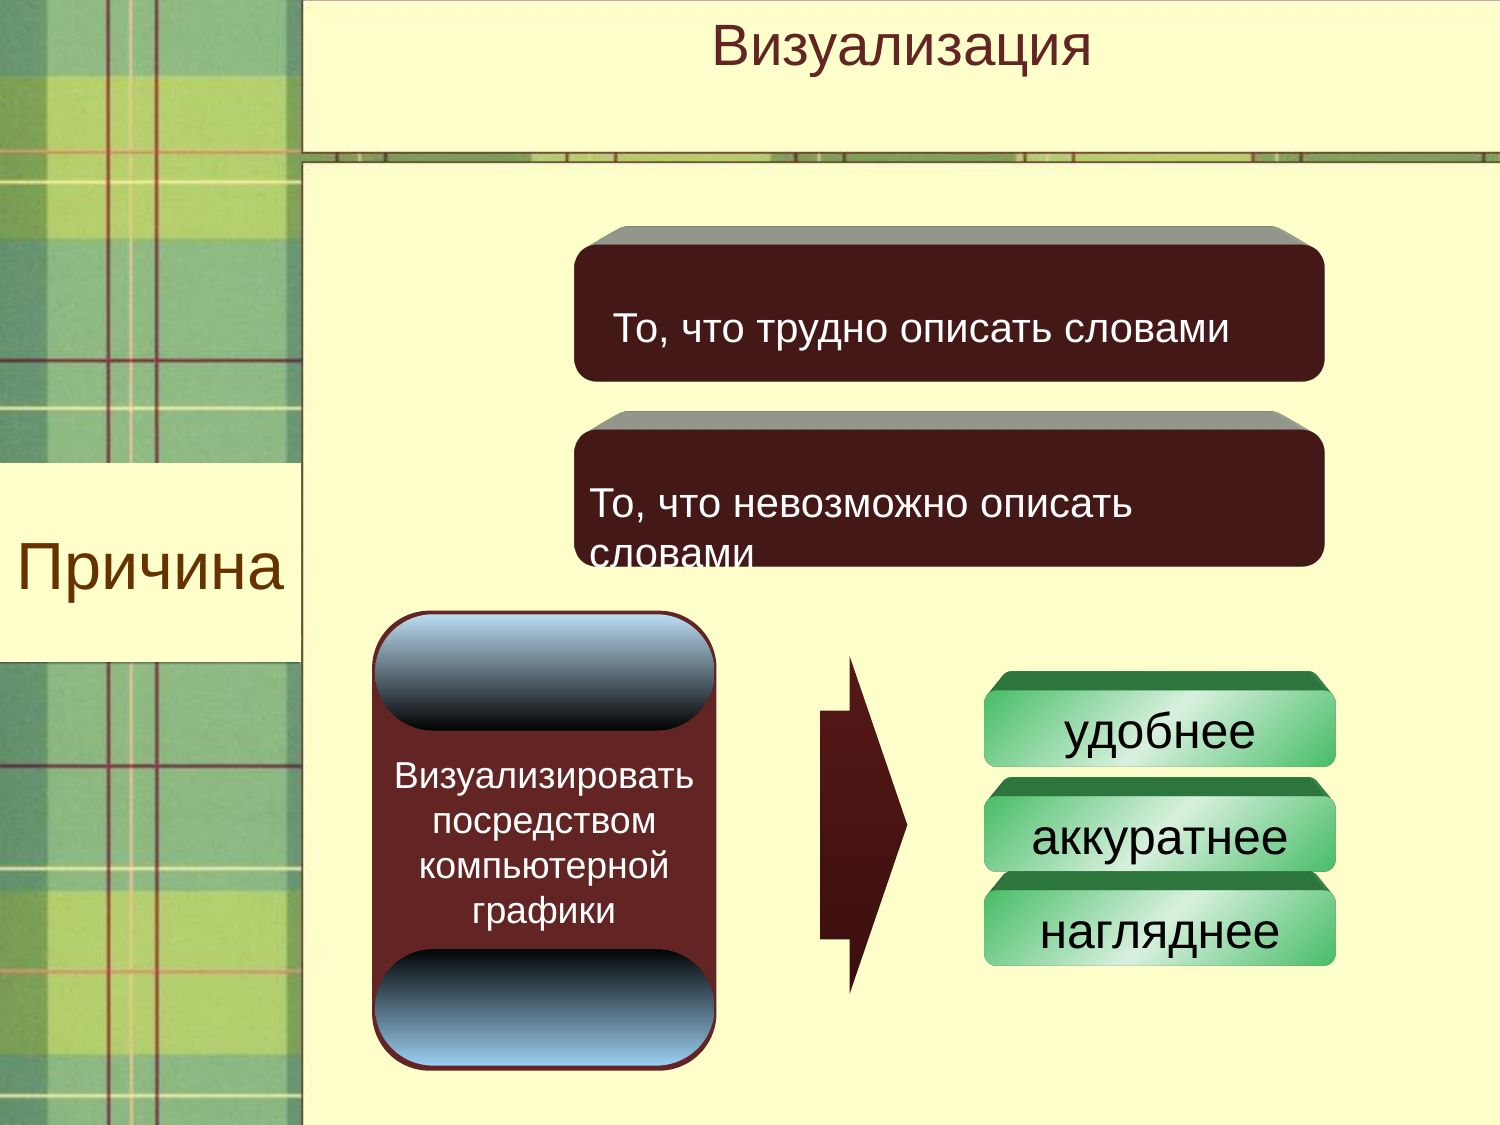

Визуализация
То, что трудно описать словами
Причина
То, что невозможно описать словами
Визуализировать
посредством
компьютерной
графики
удобнее
аккуратнее
нагляднее